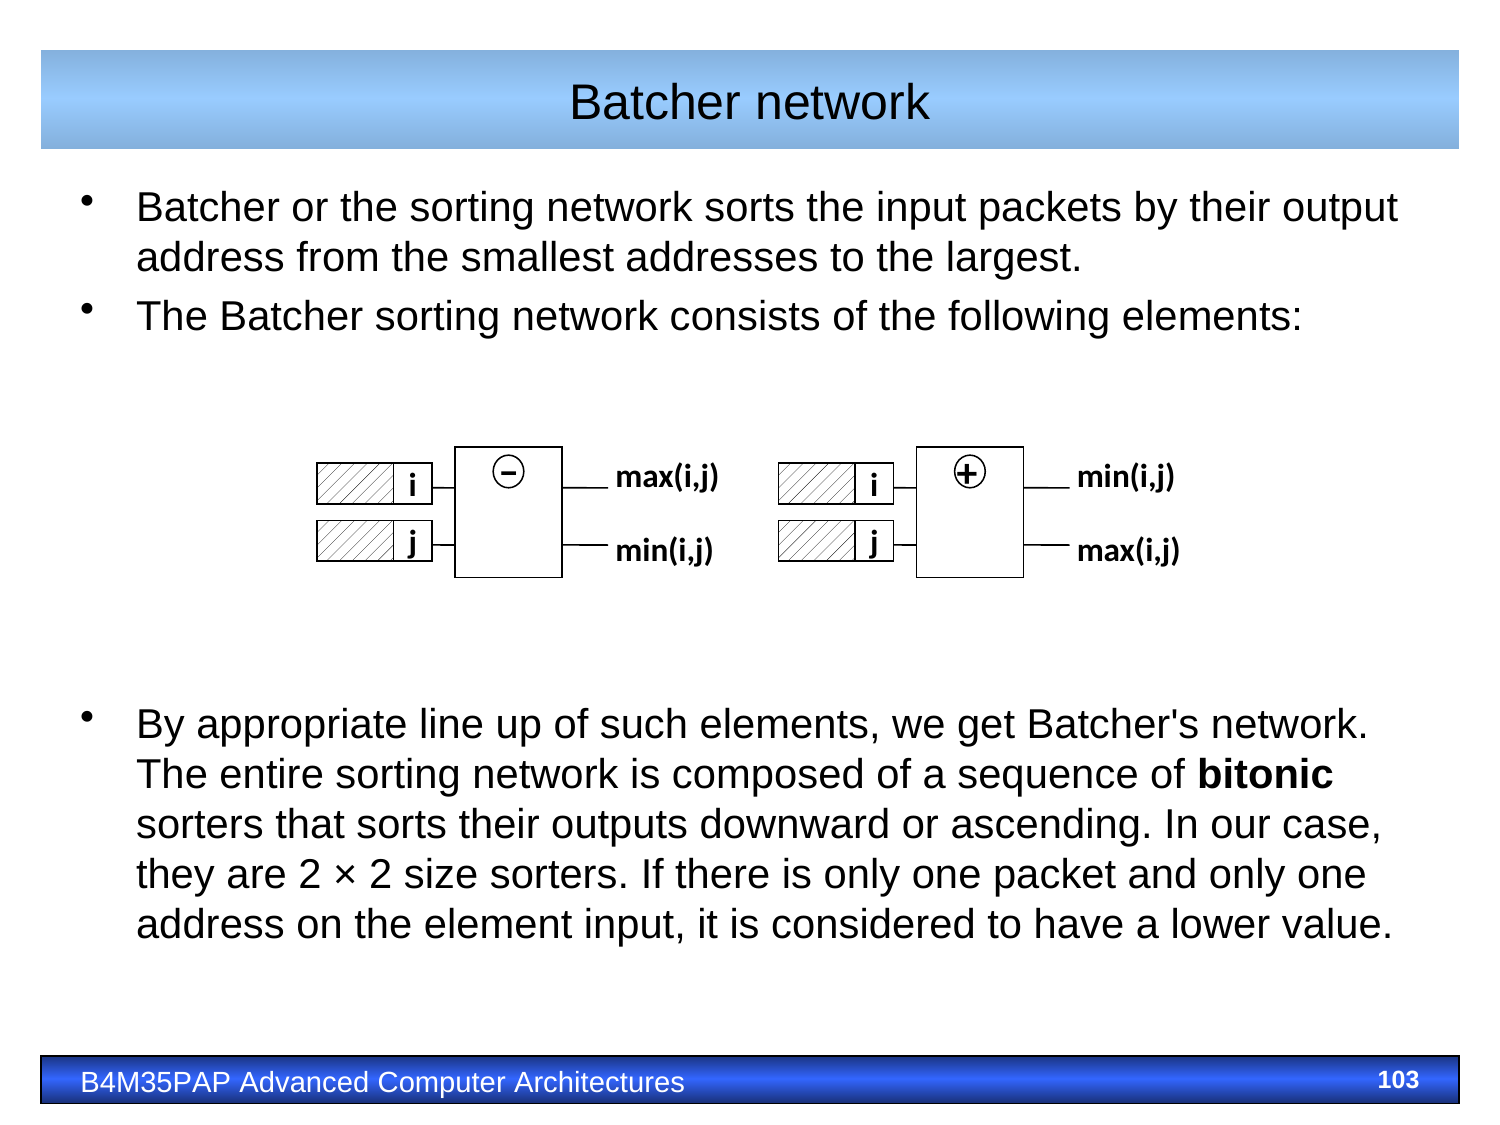

# Batcher network
Batcher or the sorting network sorts the input packets by their output address from the smallest addresses to the largest.
The Batcher sorting network consists of the following elements:
By appropriate line up of such elements, we get Batcher's network. The entire sorting network is composed of a sequence of bitonic sorters that sorts their outputs downward or ascending. In our case, they are 2 × 2 size sorters. If there is only one packet and only one address on the element input, it is considered to have a lower value.
–
max(i,j)
i
j
min(i,j)
+
min(i,j)
i
j
max(i,j)